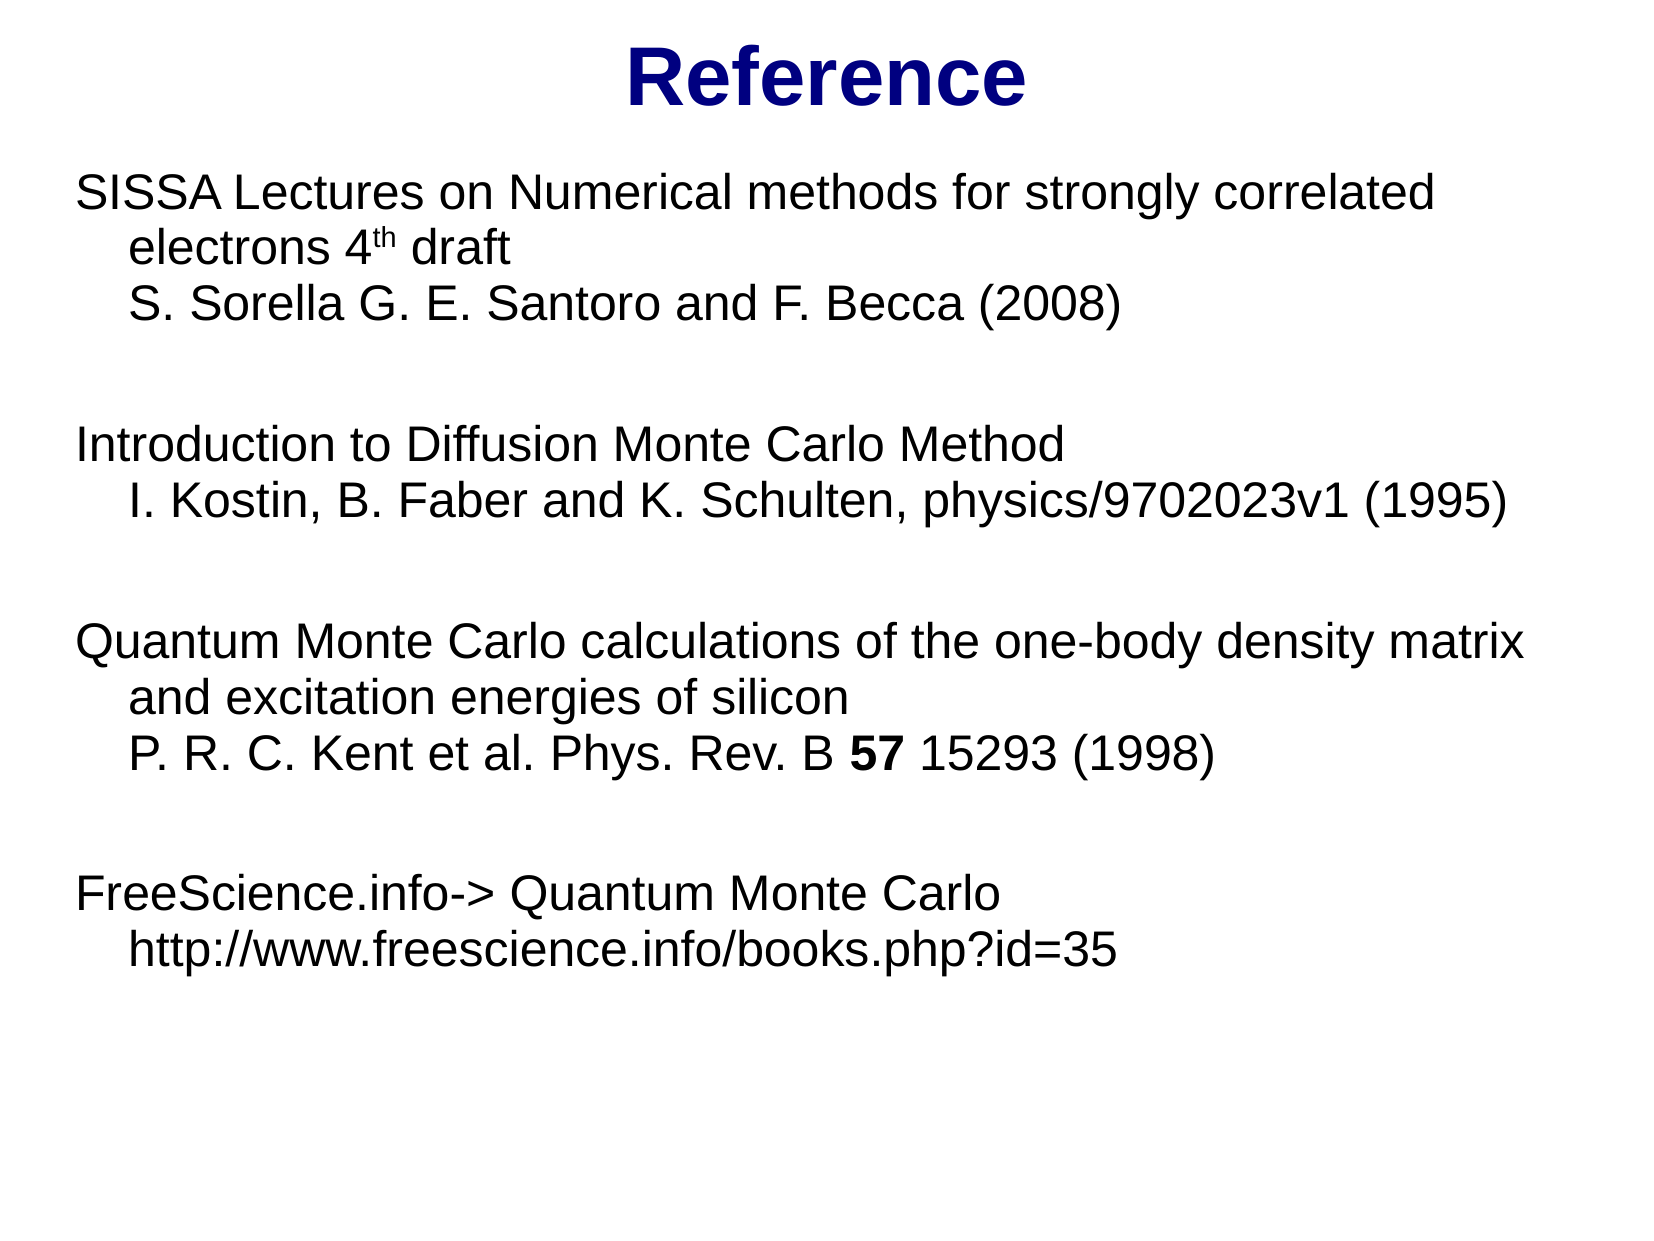

# Reference
SISSA Lectures on Numerical methods for strongly correlated electrons 4th draft
S. Sorella G. E. Santoro and F. Becca (2008)
Introduction to Diffusion Monte Carlo Method
I. Kostin, B. Faber and K. Schulten, physics/9702023v1 (1995)
Quantum Monte Carlo calculations of the one-body density matrix and excitation energies of silicon
P. R. C. Kent et al. Phys. Rev. B 57 15293 (1998)
FreeScience.info-> Quantum Monte Carlo
http://www.freescience.info/books.php?id=35